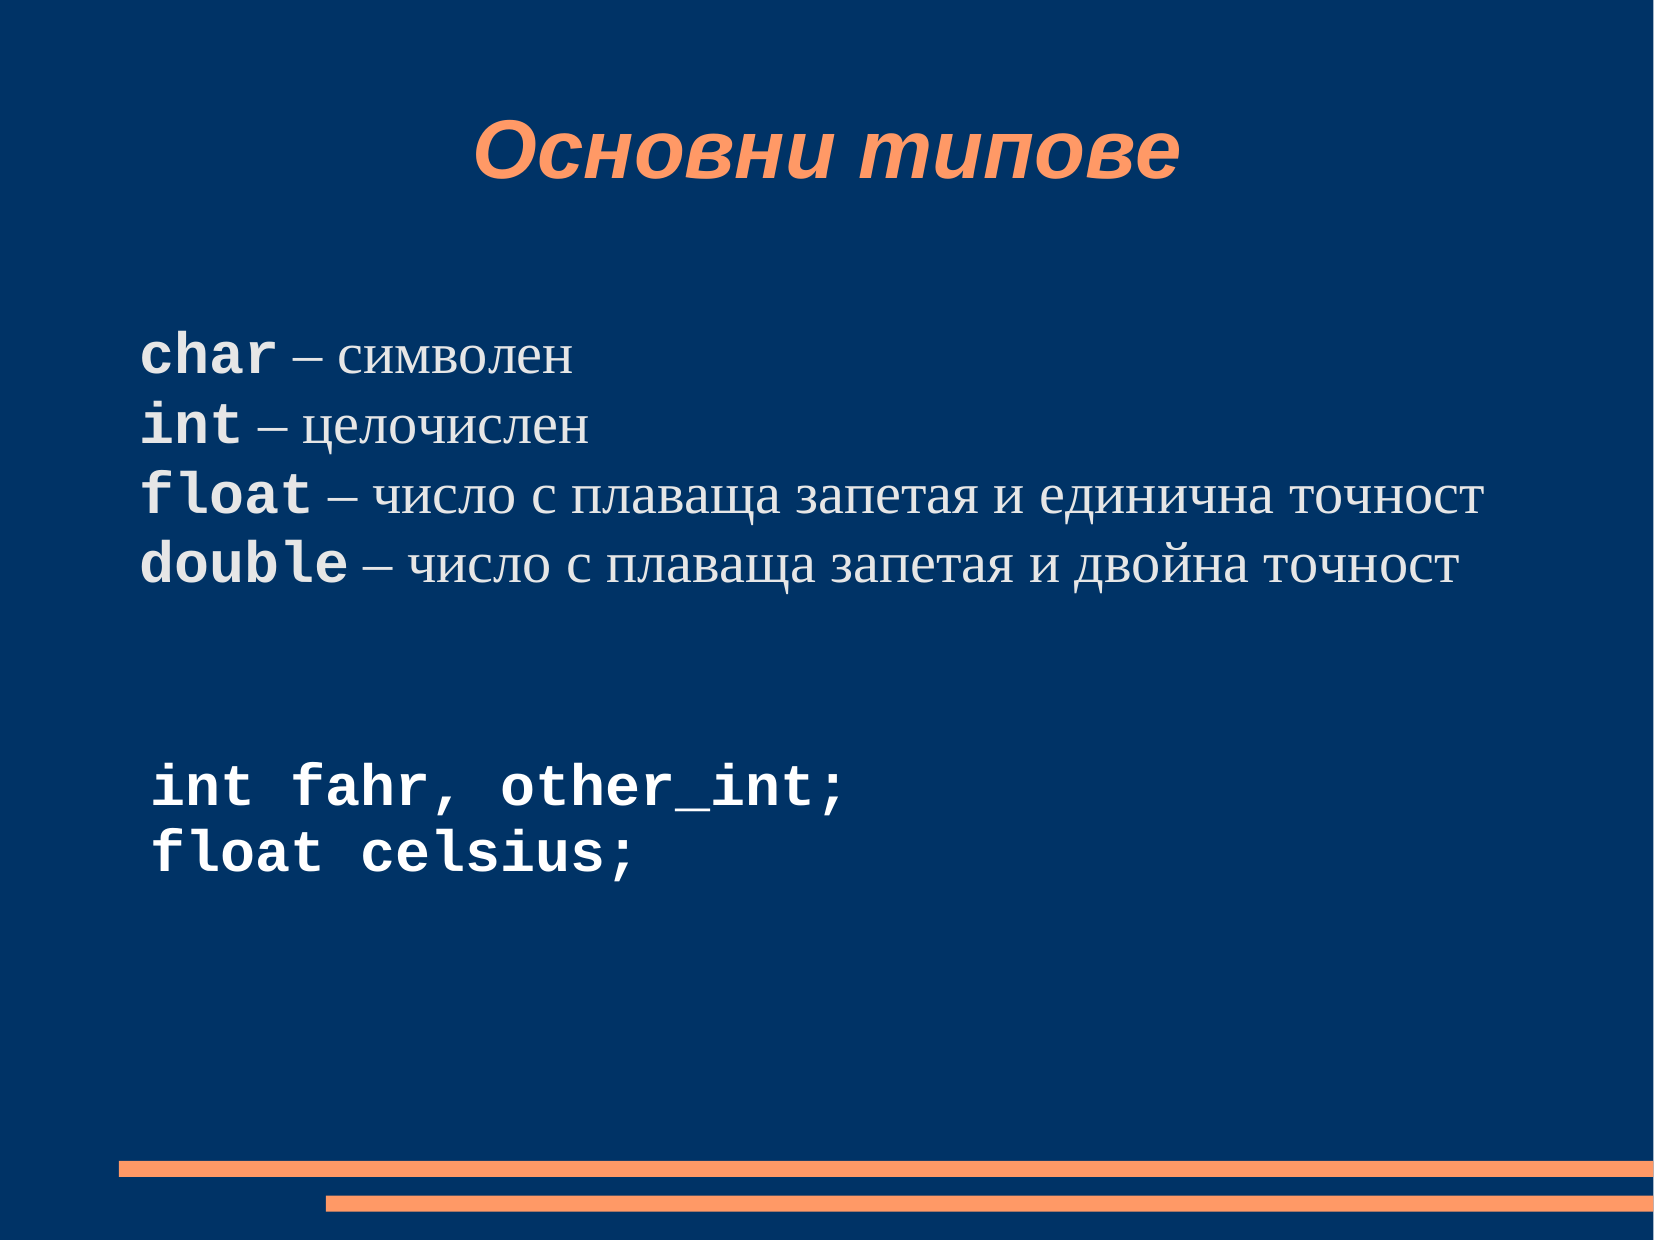

# Основни типове
char – символен
int – целочислен
float – число с плаваща запетая и единична точност
double – число с плаваща запетая и двойна точност
int fahr, other_int;
float celsius;